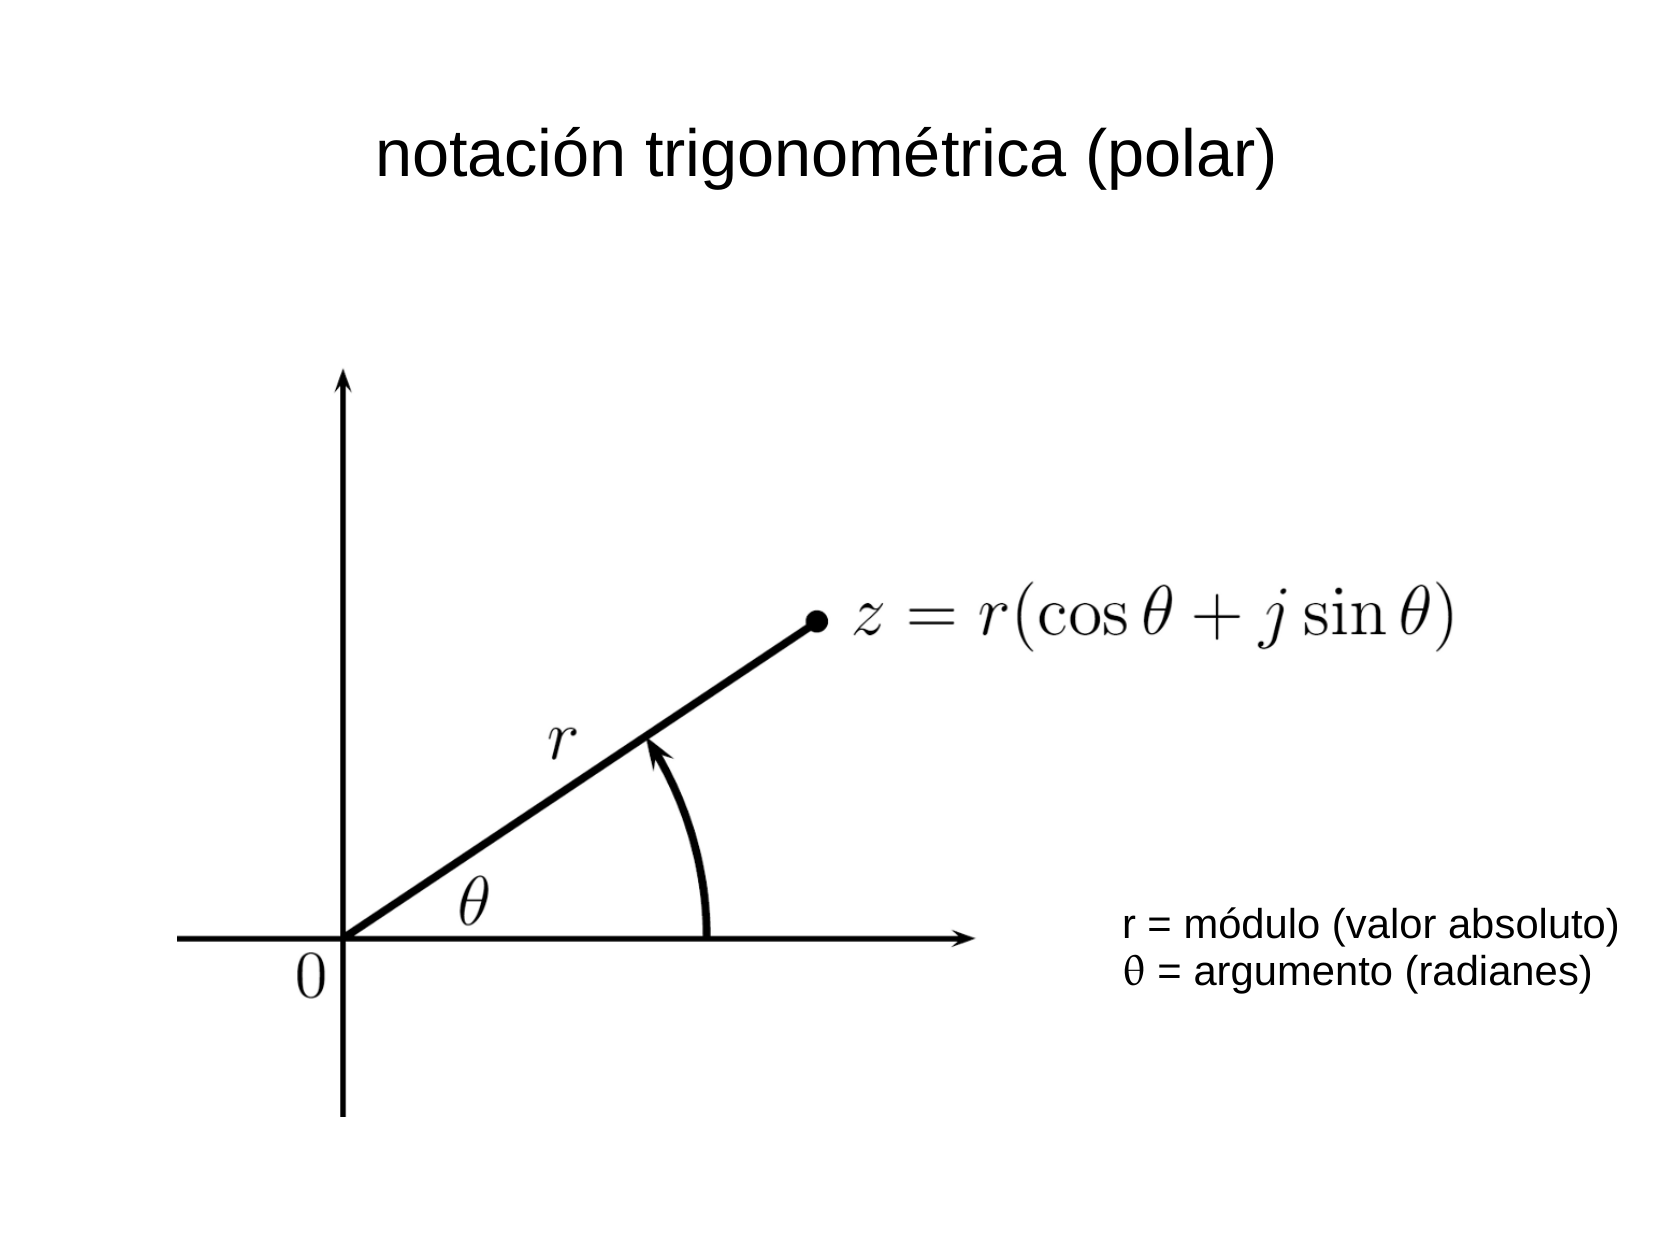

# notación trigonométrica (polar)
r = módulo (valor absoluto)
 = argumento (radianes)